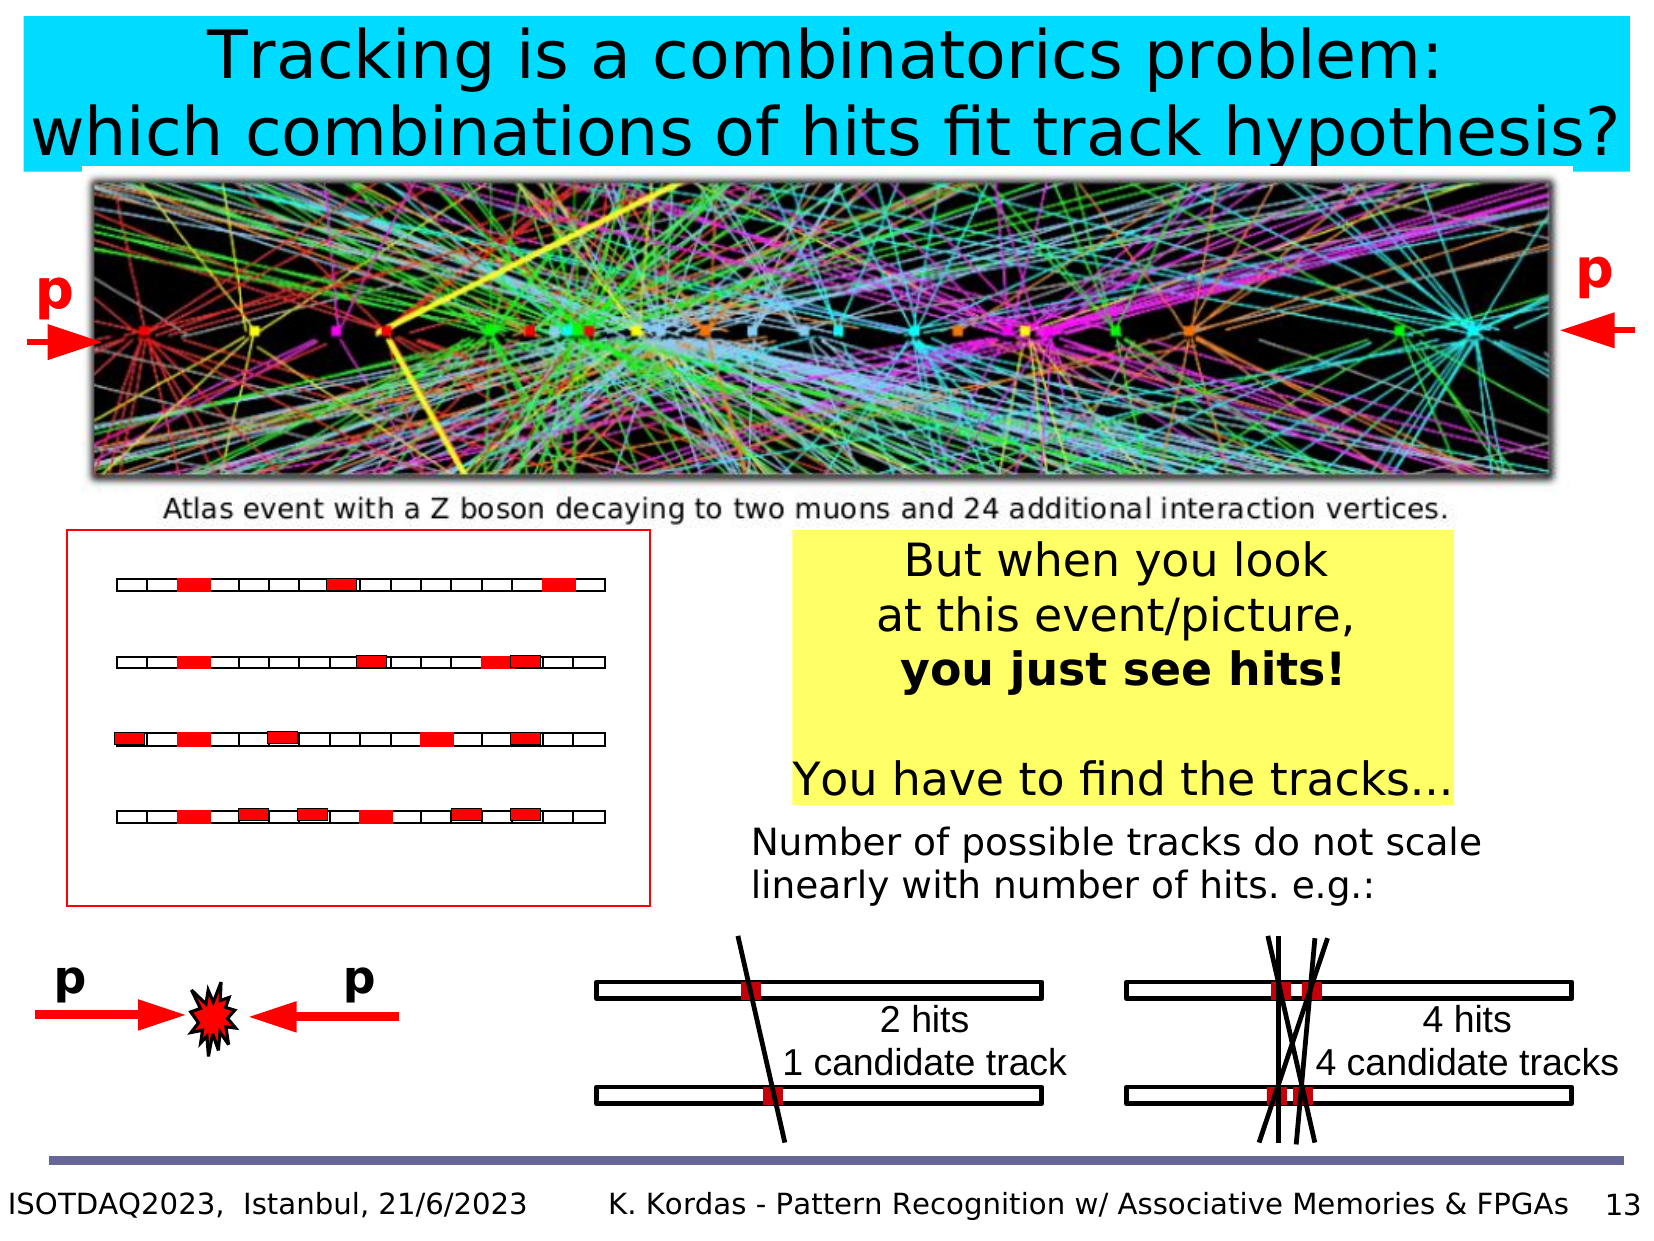

# Tracking is a combinatorics problem: which combinations of hits fit track hypothesis?
p
p
p
But when you look
at this event/picture,
you just see hits!
You have to find the tracks...
Number of possible tracks do not scale
linearly with number of hits. e.g.:
p
p
2 hits
1 candidate track
4 hits
4 candidate tracks
ISOTDAQ2023, Istanbul, 21/6/2023
K. Kordas - Pattern Recognition w/ Associative Memories & FPGAs
13